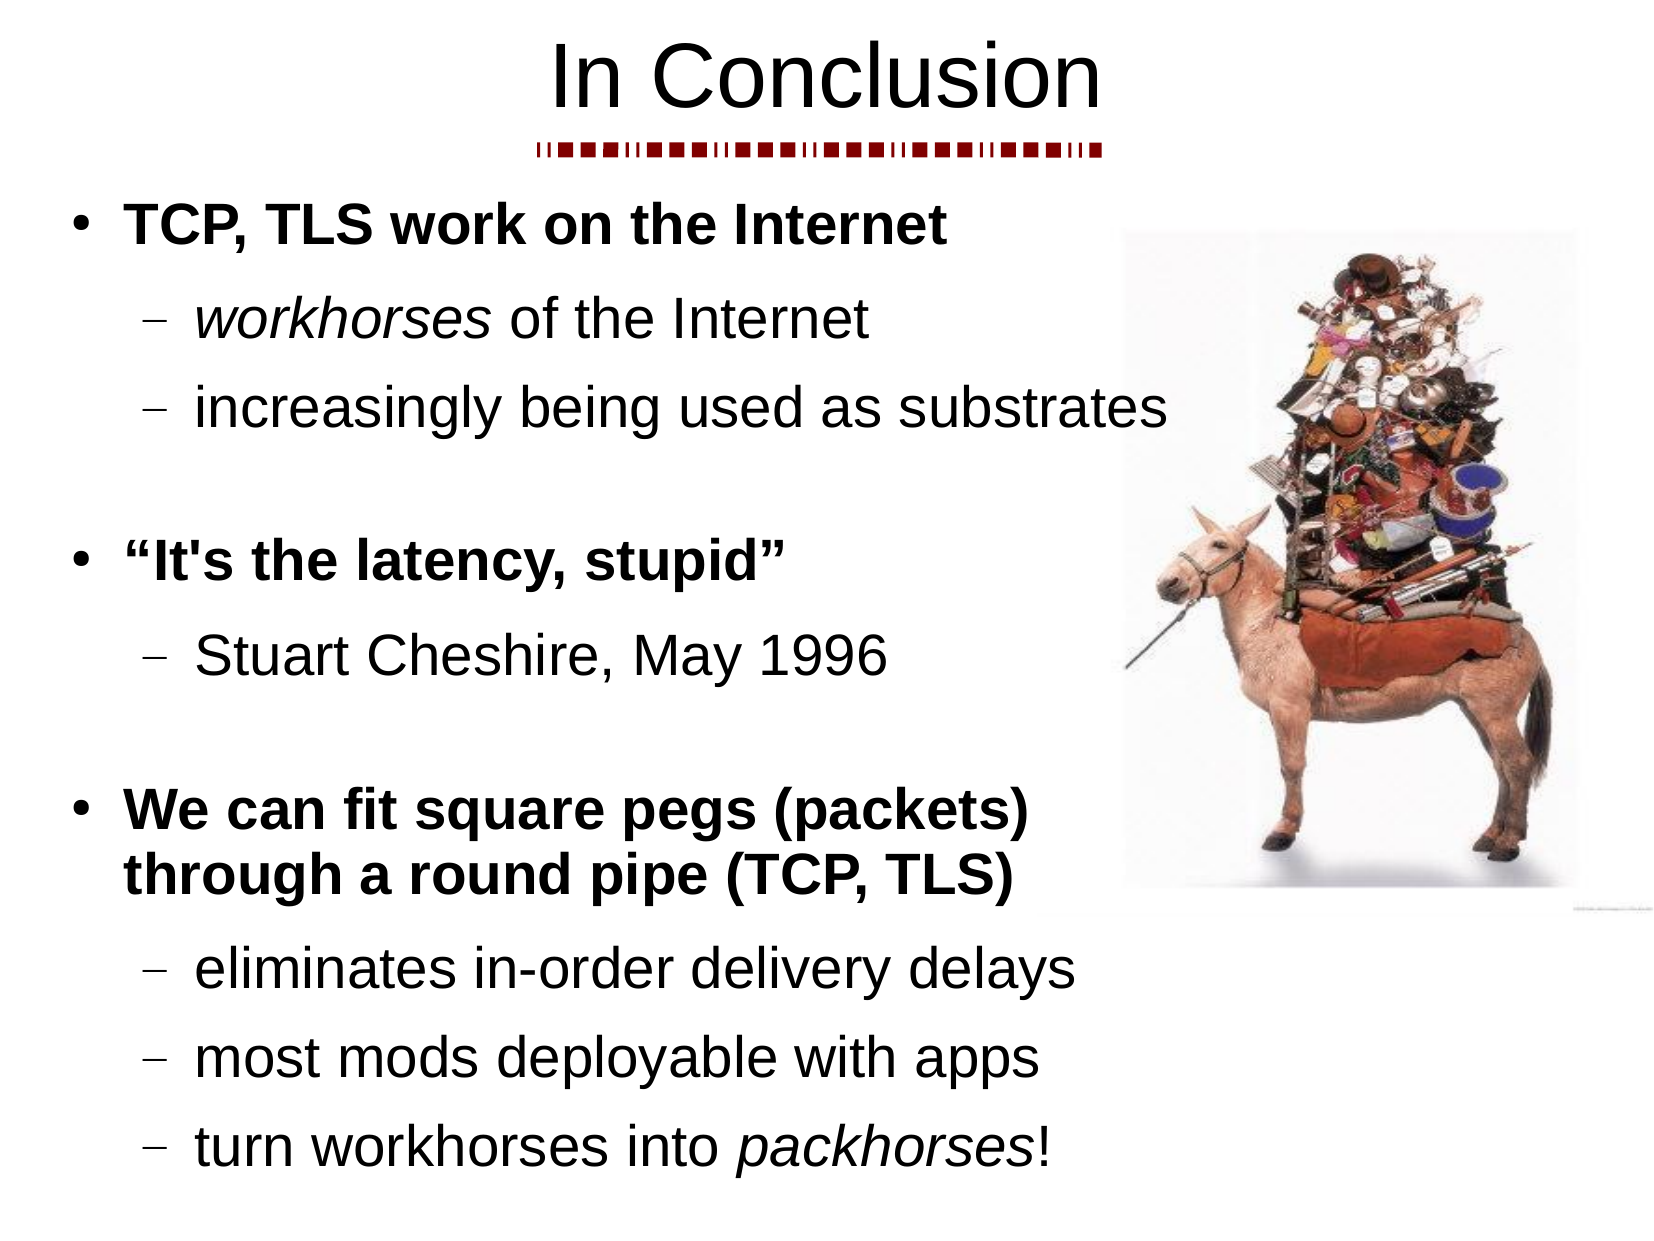

# In Conclusion
TCP, TLS work on the Internet
workhorses of the Internet
increasingly being used as substrates
“It's the latency, stupid”
Stuart Cheshire, May 1996
We can fit square pegs (packets)
through a round pipe (TCP, TLS)
eliminates in-order delivery delays
most mods deployable with apps
turn workhorses into packhorses!